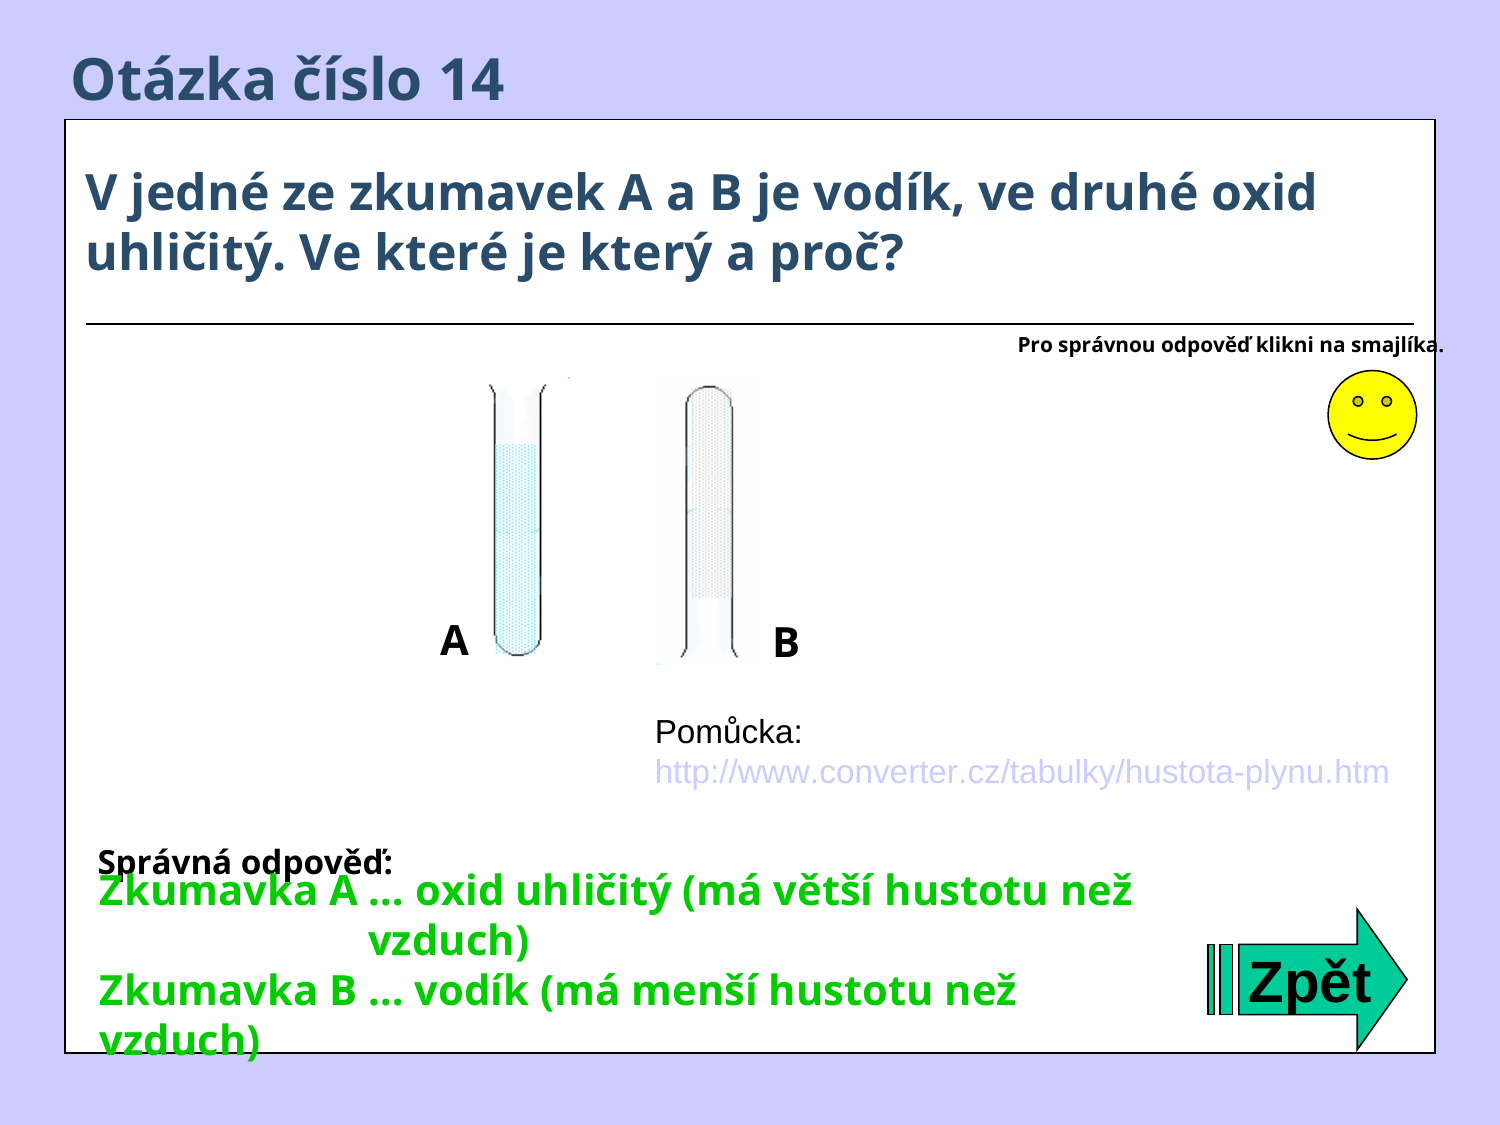

Otázka číslo 14
V jedné ze zkumavek A a B je vodík, ve druhé oxid uhličitý. Ve které je který a proč?
Pro správnou odpověď klikni na smajlíka.
A
B
Pomůcka:
http://www.converter.cz/tabulky/hustota-plynu.htm
Správná odpověď:
Zpět
Zkumavka A … oxid uhličitý (má větší hustotu než 	 vzduch)
Zkumavka B … vodík (má menší hustotu než vzduch)